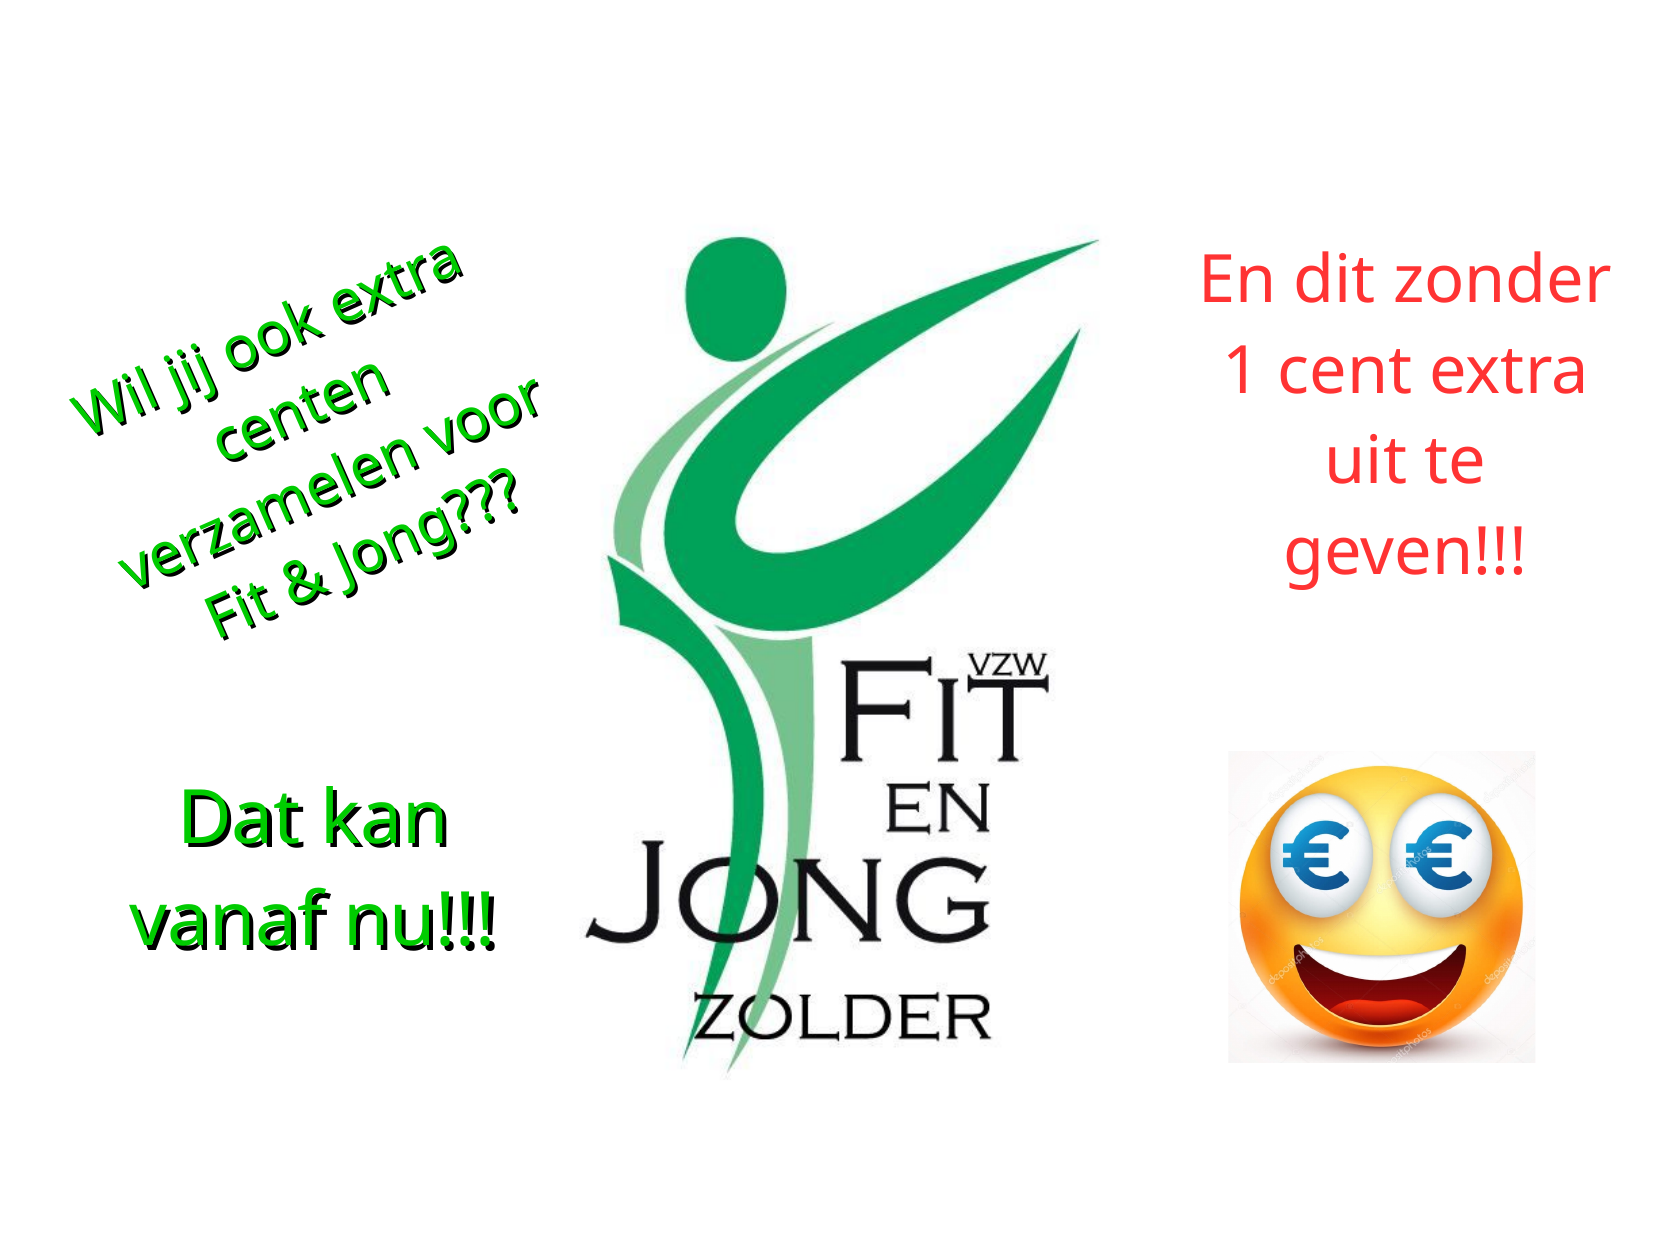

En dit zonder 1 cent extra uit te geven!!!
Wil jij ook extra centen verzamelen voor Fit & Jong???
Dat kan vanaf nu!!!